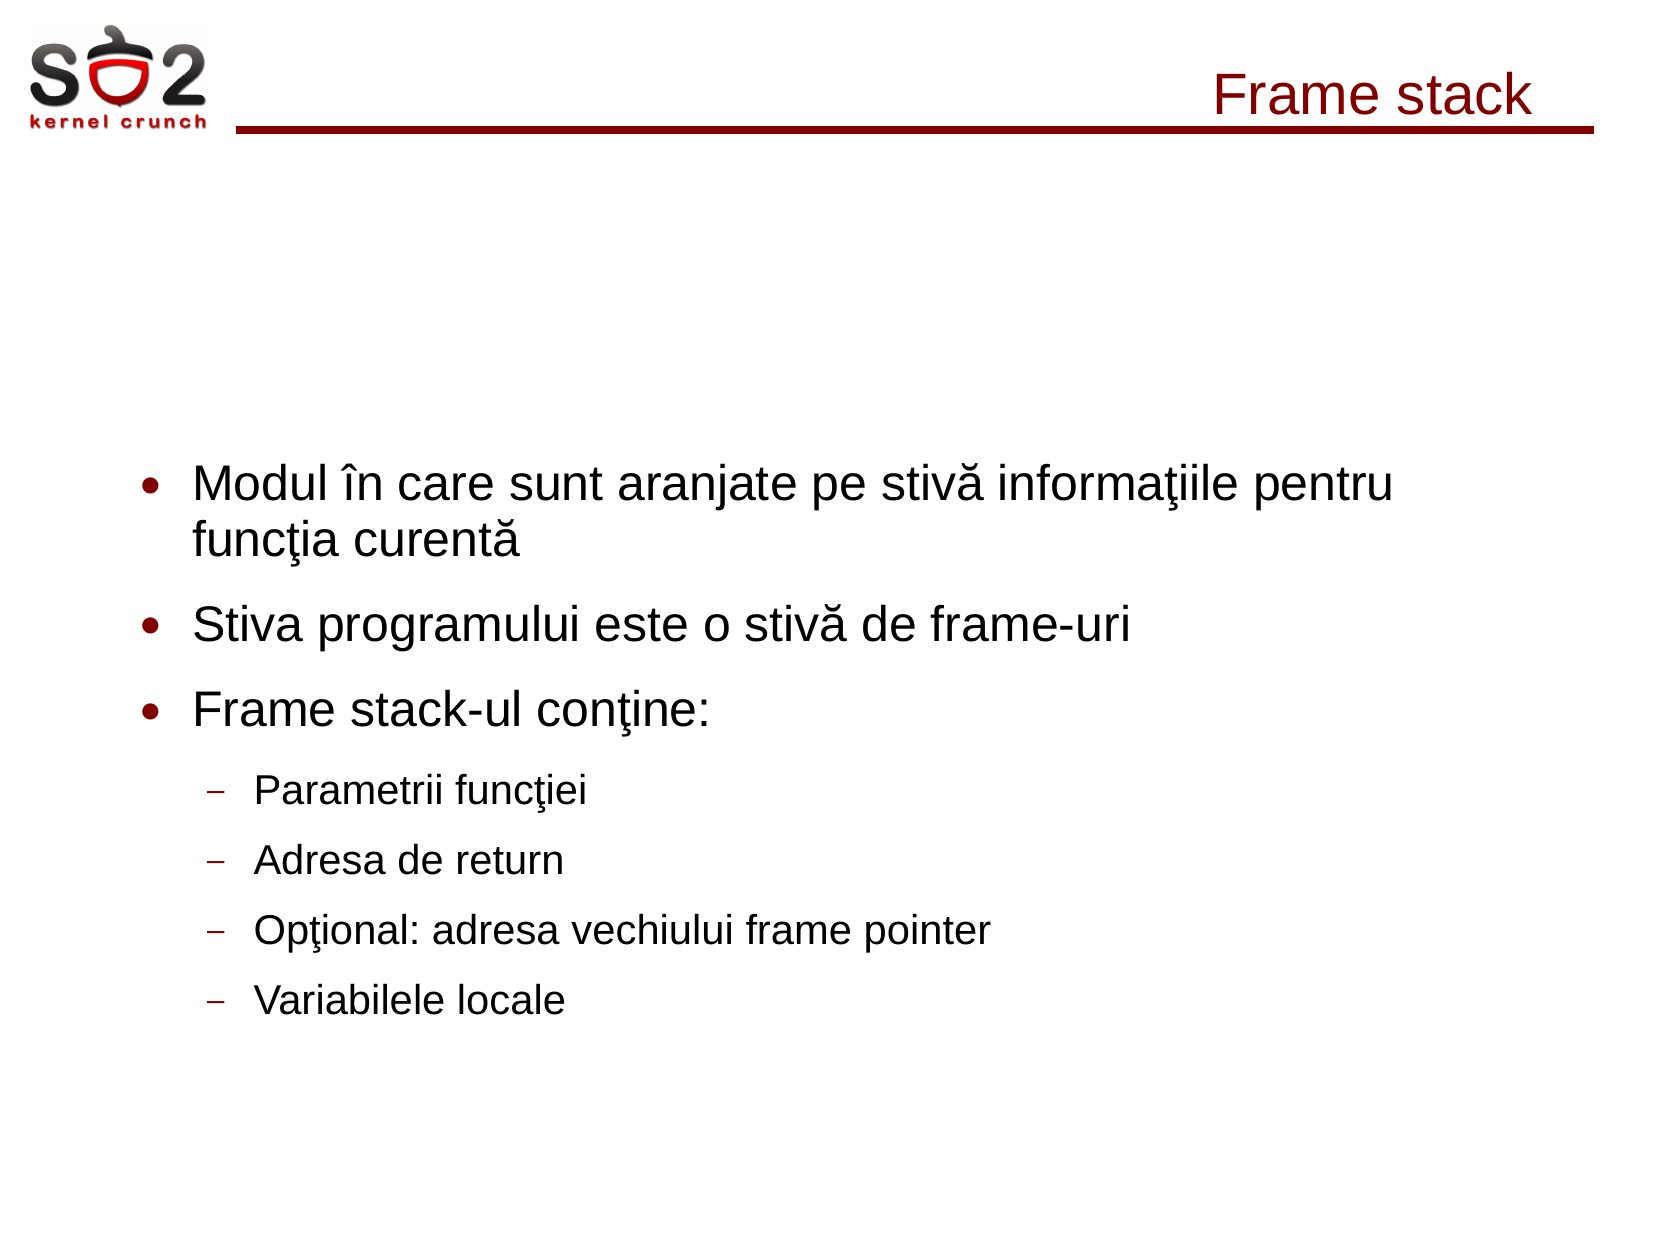

# Frame stack
Modul în care sunt aranjate pe stivă informaţiile pentru funcţia curentă
Stiva programului este o stivă de frame-uri
Frame stack-ul conţine:
Parametrii funcţiei
Adresa de return
Opţional: adresa vechiului frame pointer
Variabilele locale